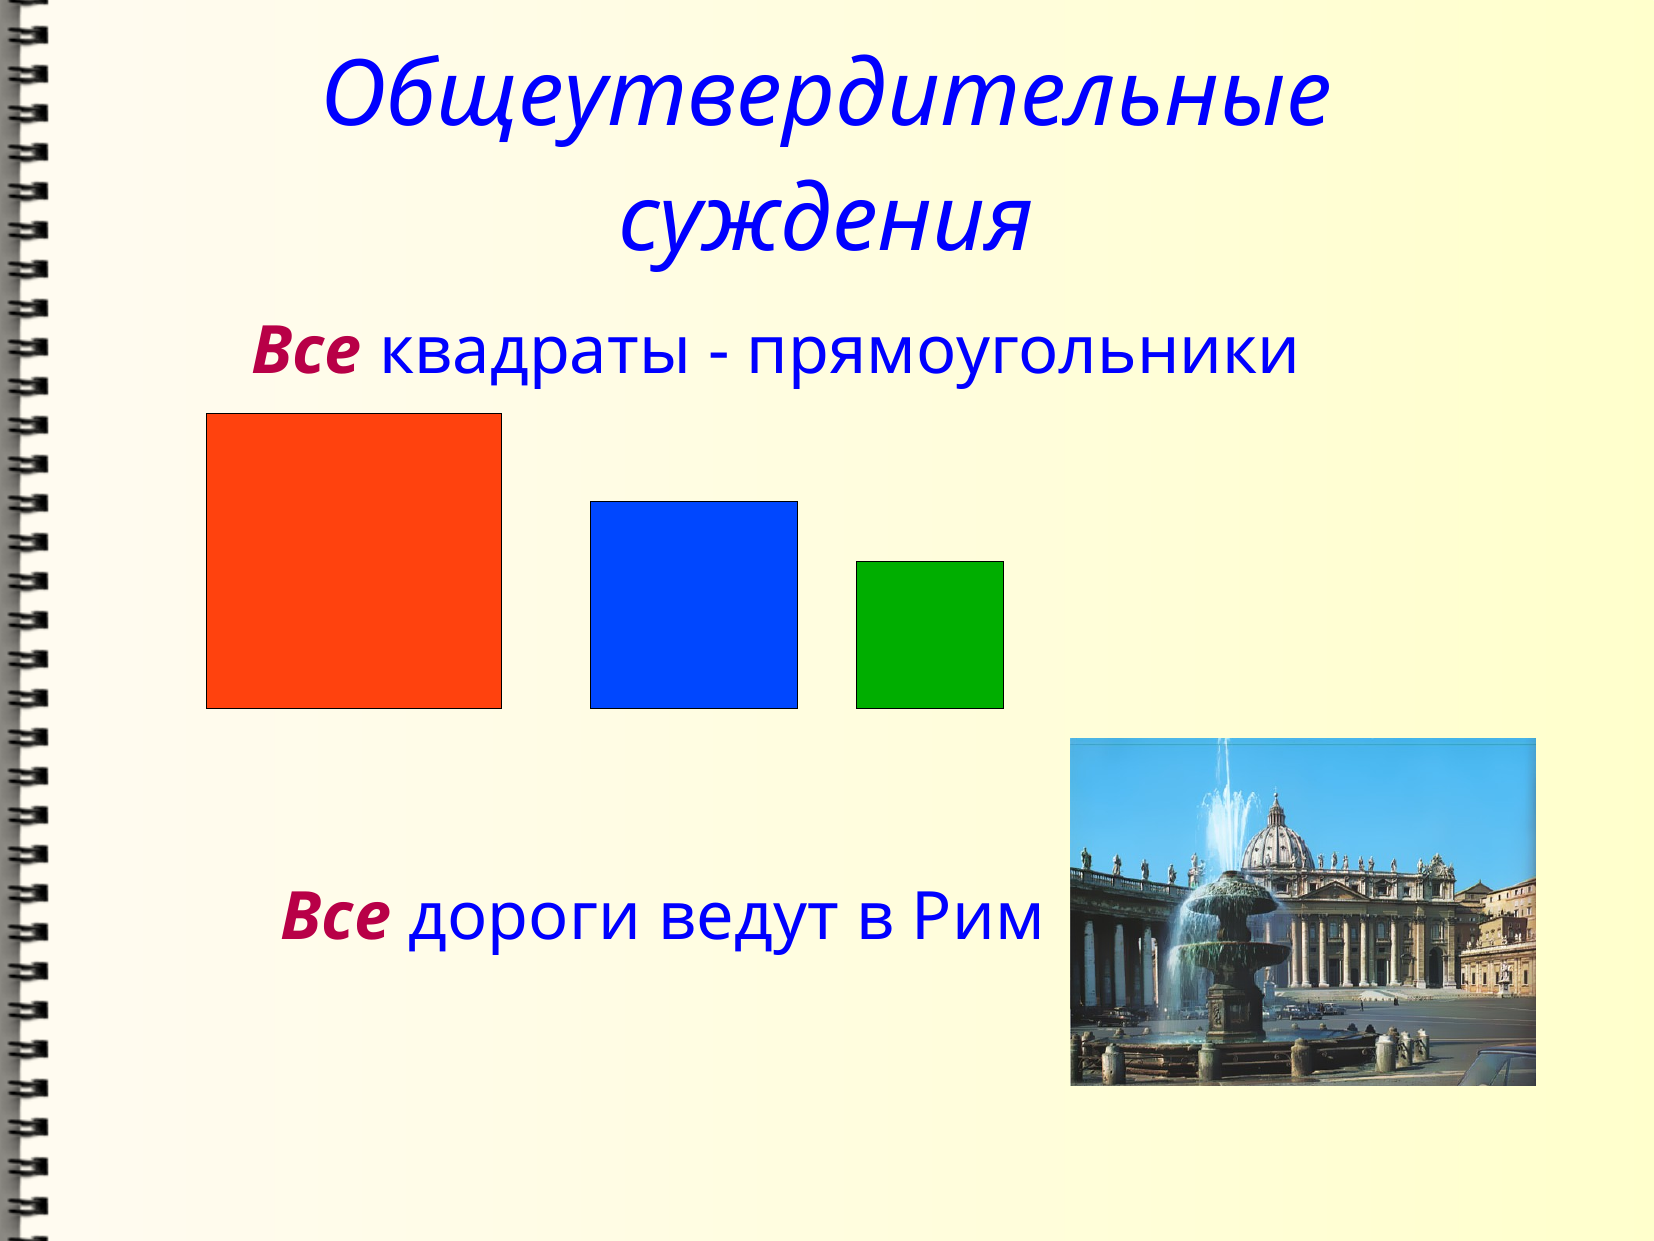

# Общеутвердительные суждения
Все квадраты - прямоугольники
Все дороги ведут в Рим